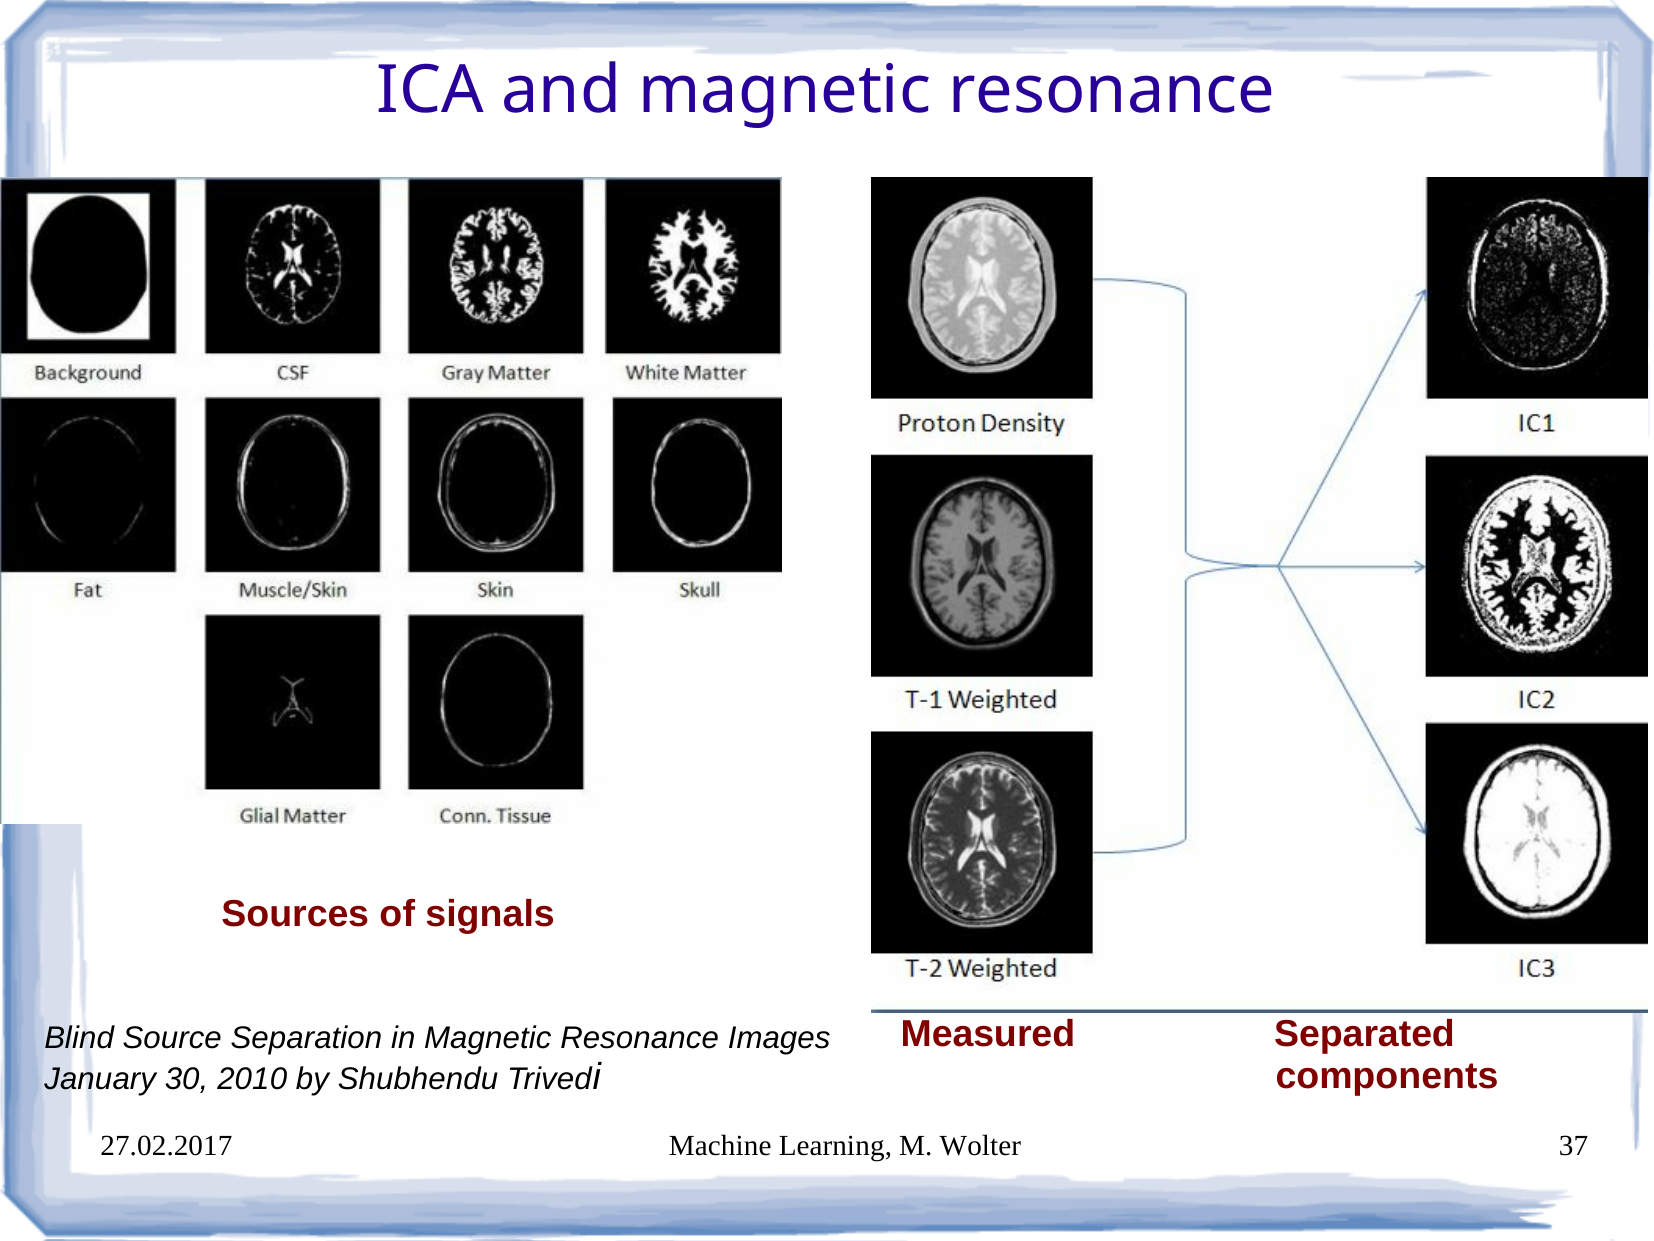

# ICA and magnetic resonance
Sources of signals
Measured Separated 							components
Blind Source Separation in Magnetic Resonance Images
January 30, 2010 by Shubhendu Trivedi
27.02.2017
Machine Learning, M. Wolter
37